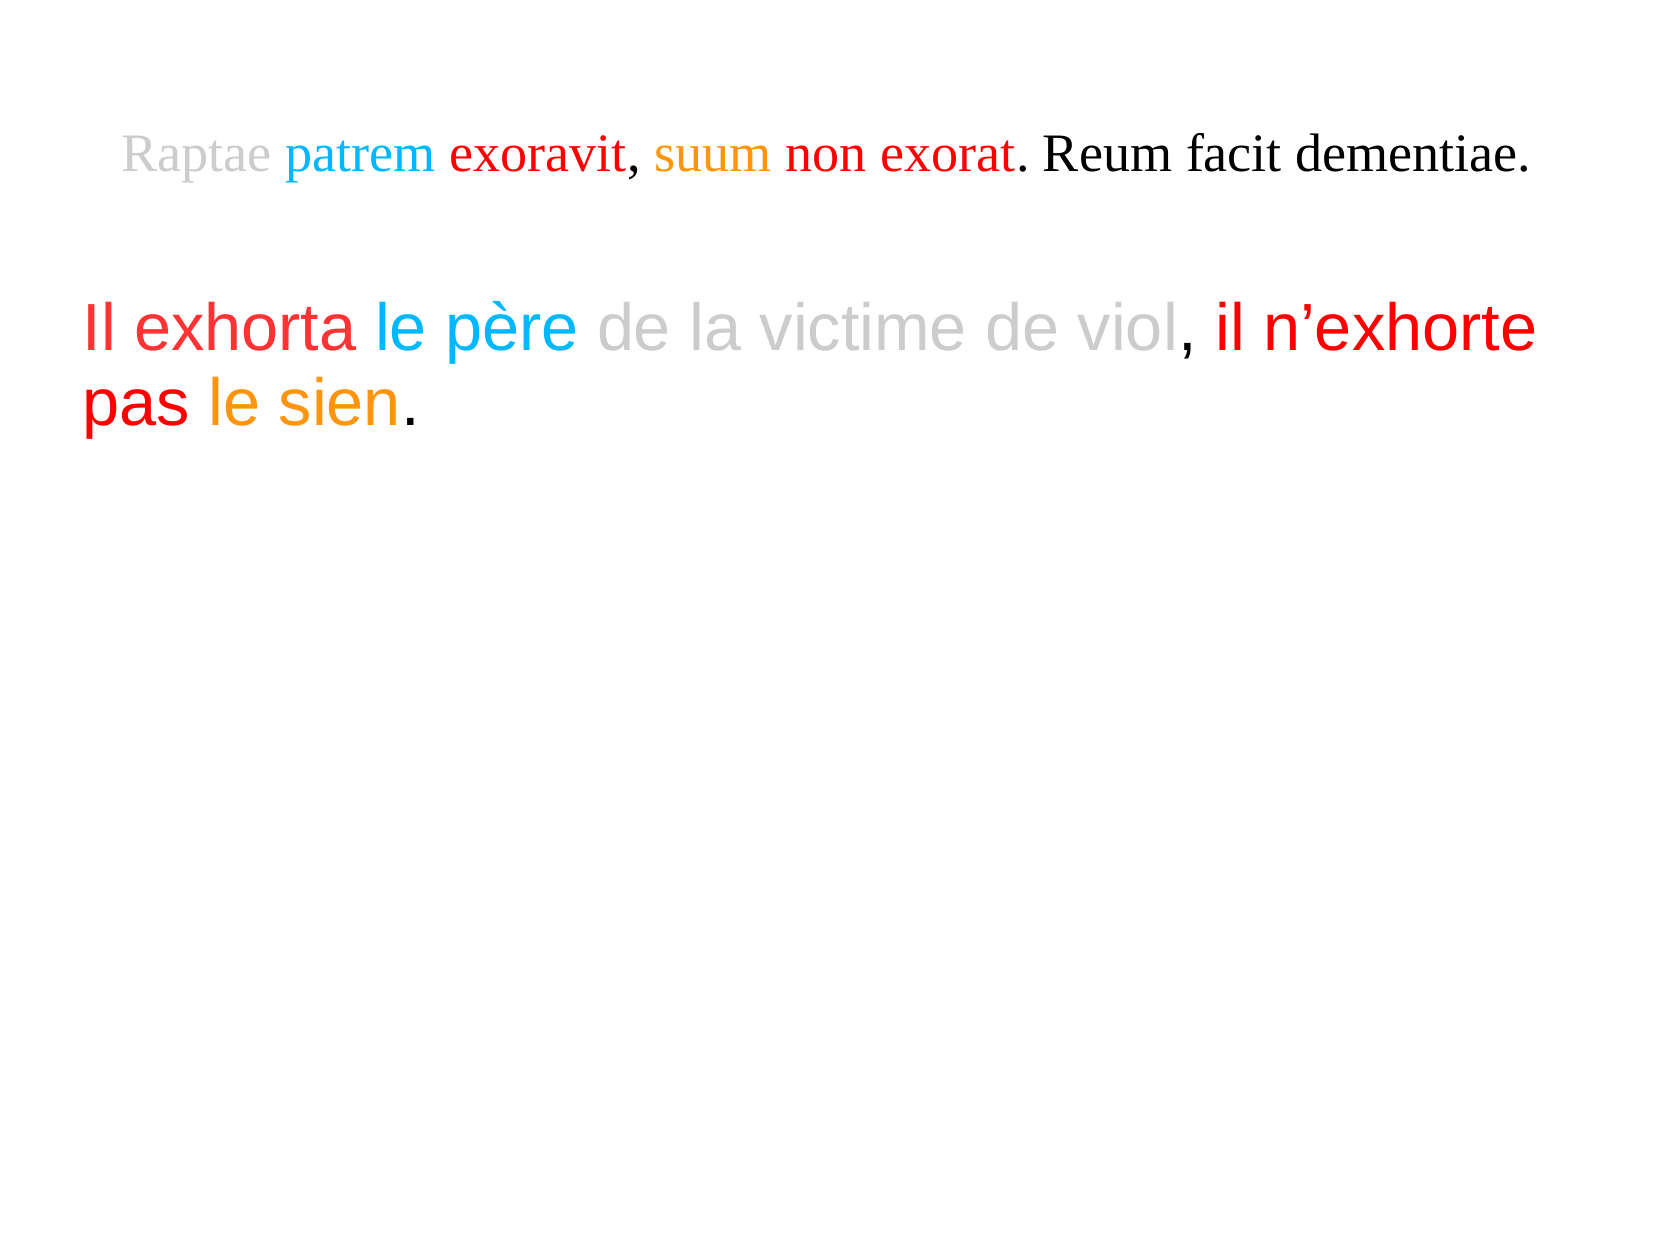

# Raptae patrem exoravit, suum non exorat. Reum facit dementiae.
Il exhorta le père de la victime de viol, il n’exhorte pas le sien.